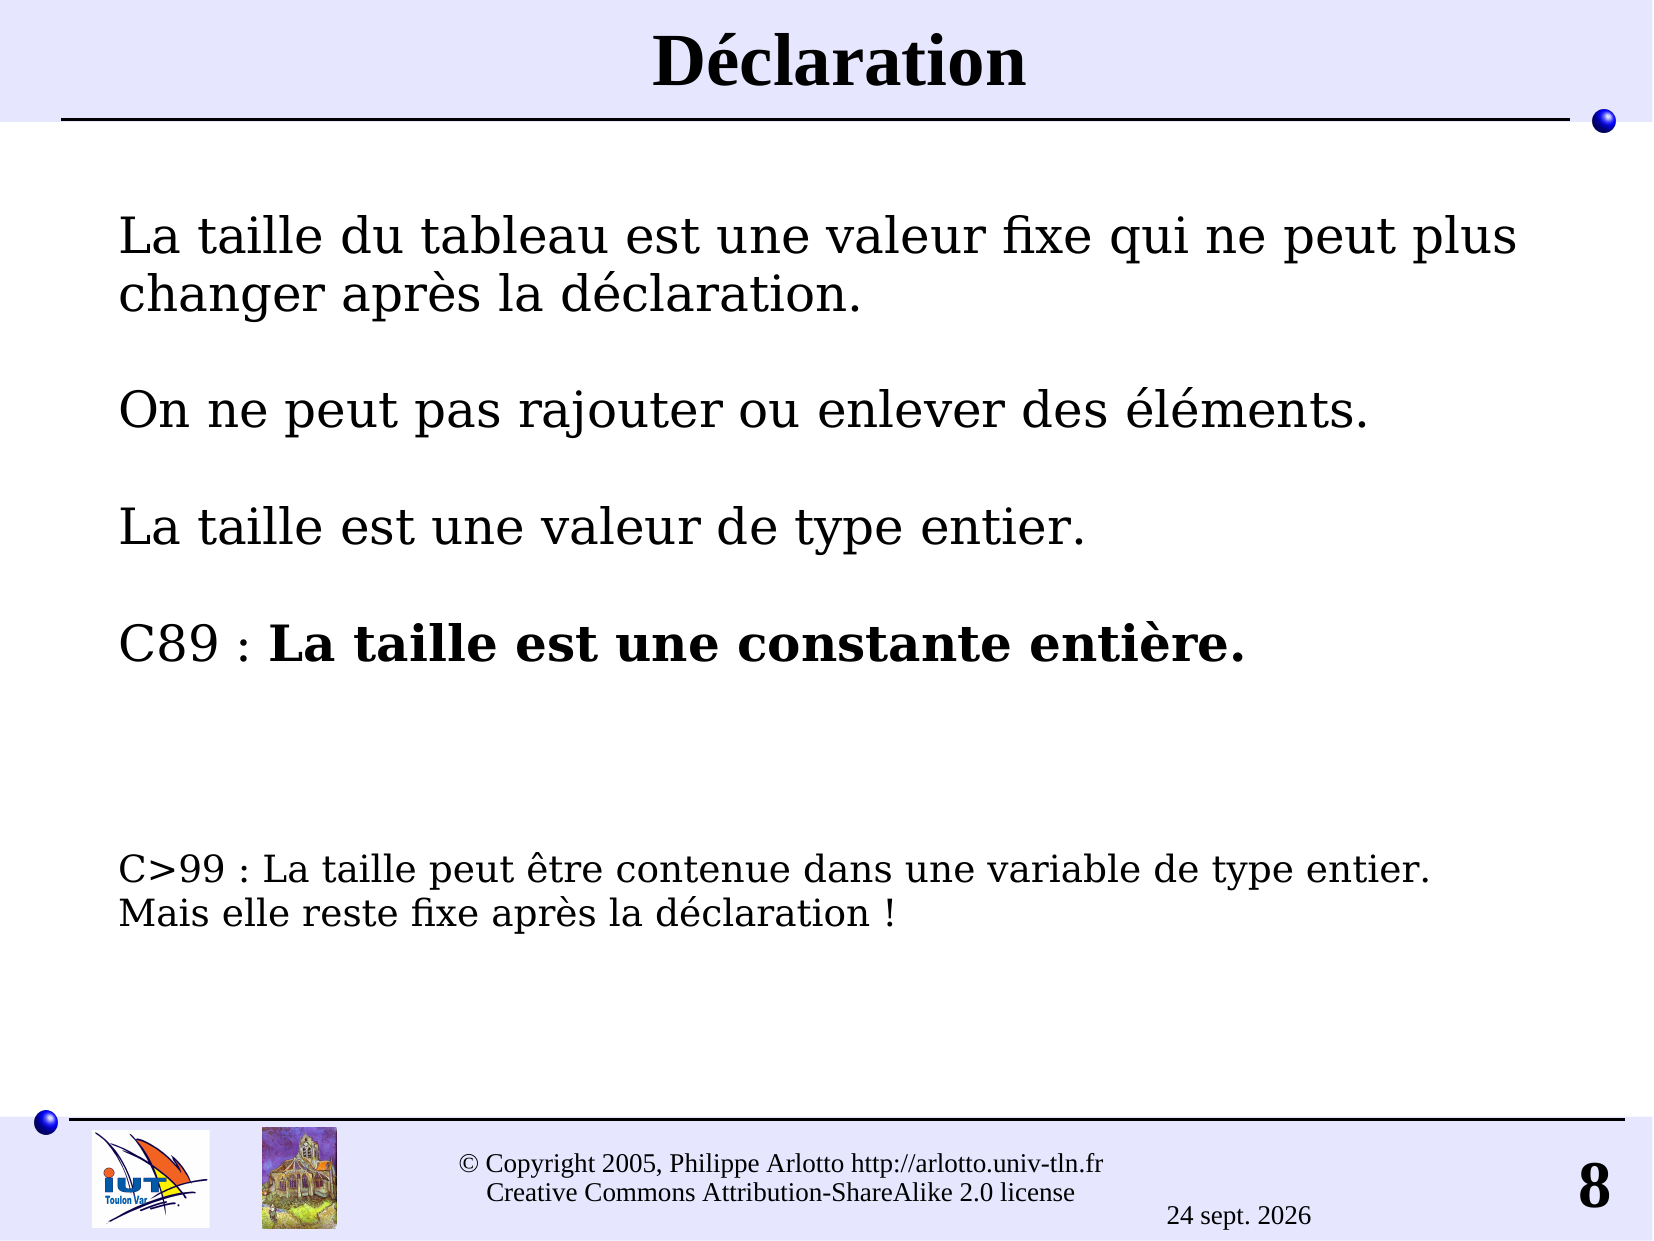

# Déclaration
La taille du tableau est une valeur fixe qui ne peut plus
changer après la déclaration.
On ne peut pas rajouter ou enlever des éléments.
La taille est une valeur de type entier.
C89 : La taille est une constante entière.
C>99 : La taille peut être contenue dans une variable de type entier.
Mais elle reste fixe après la déclaration !